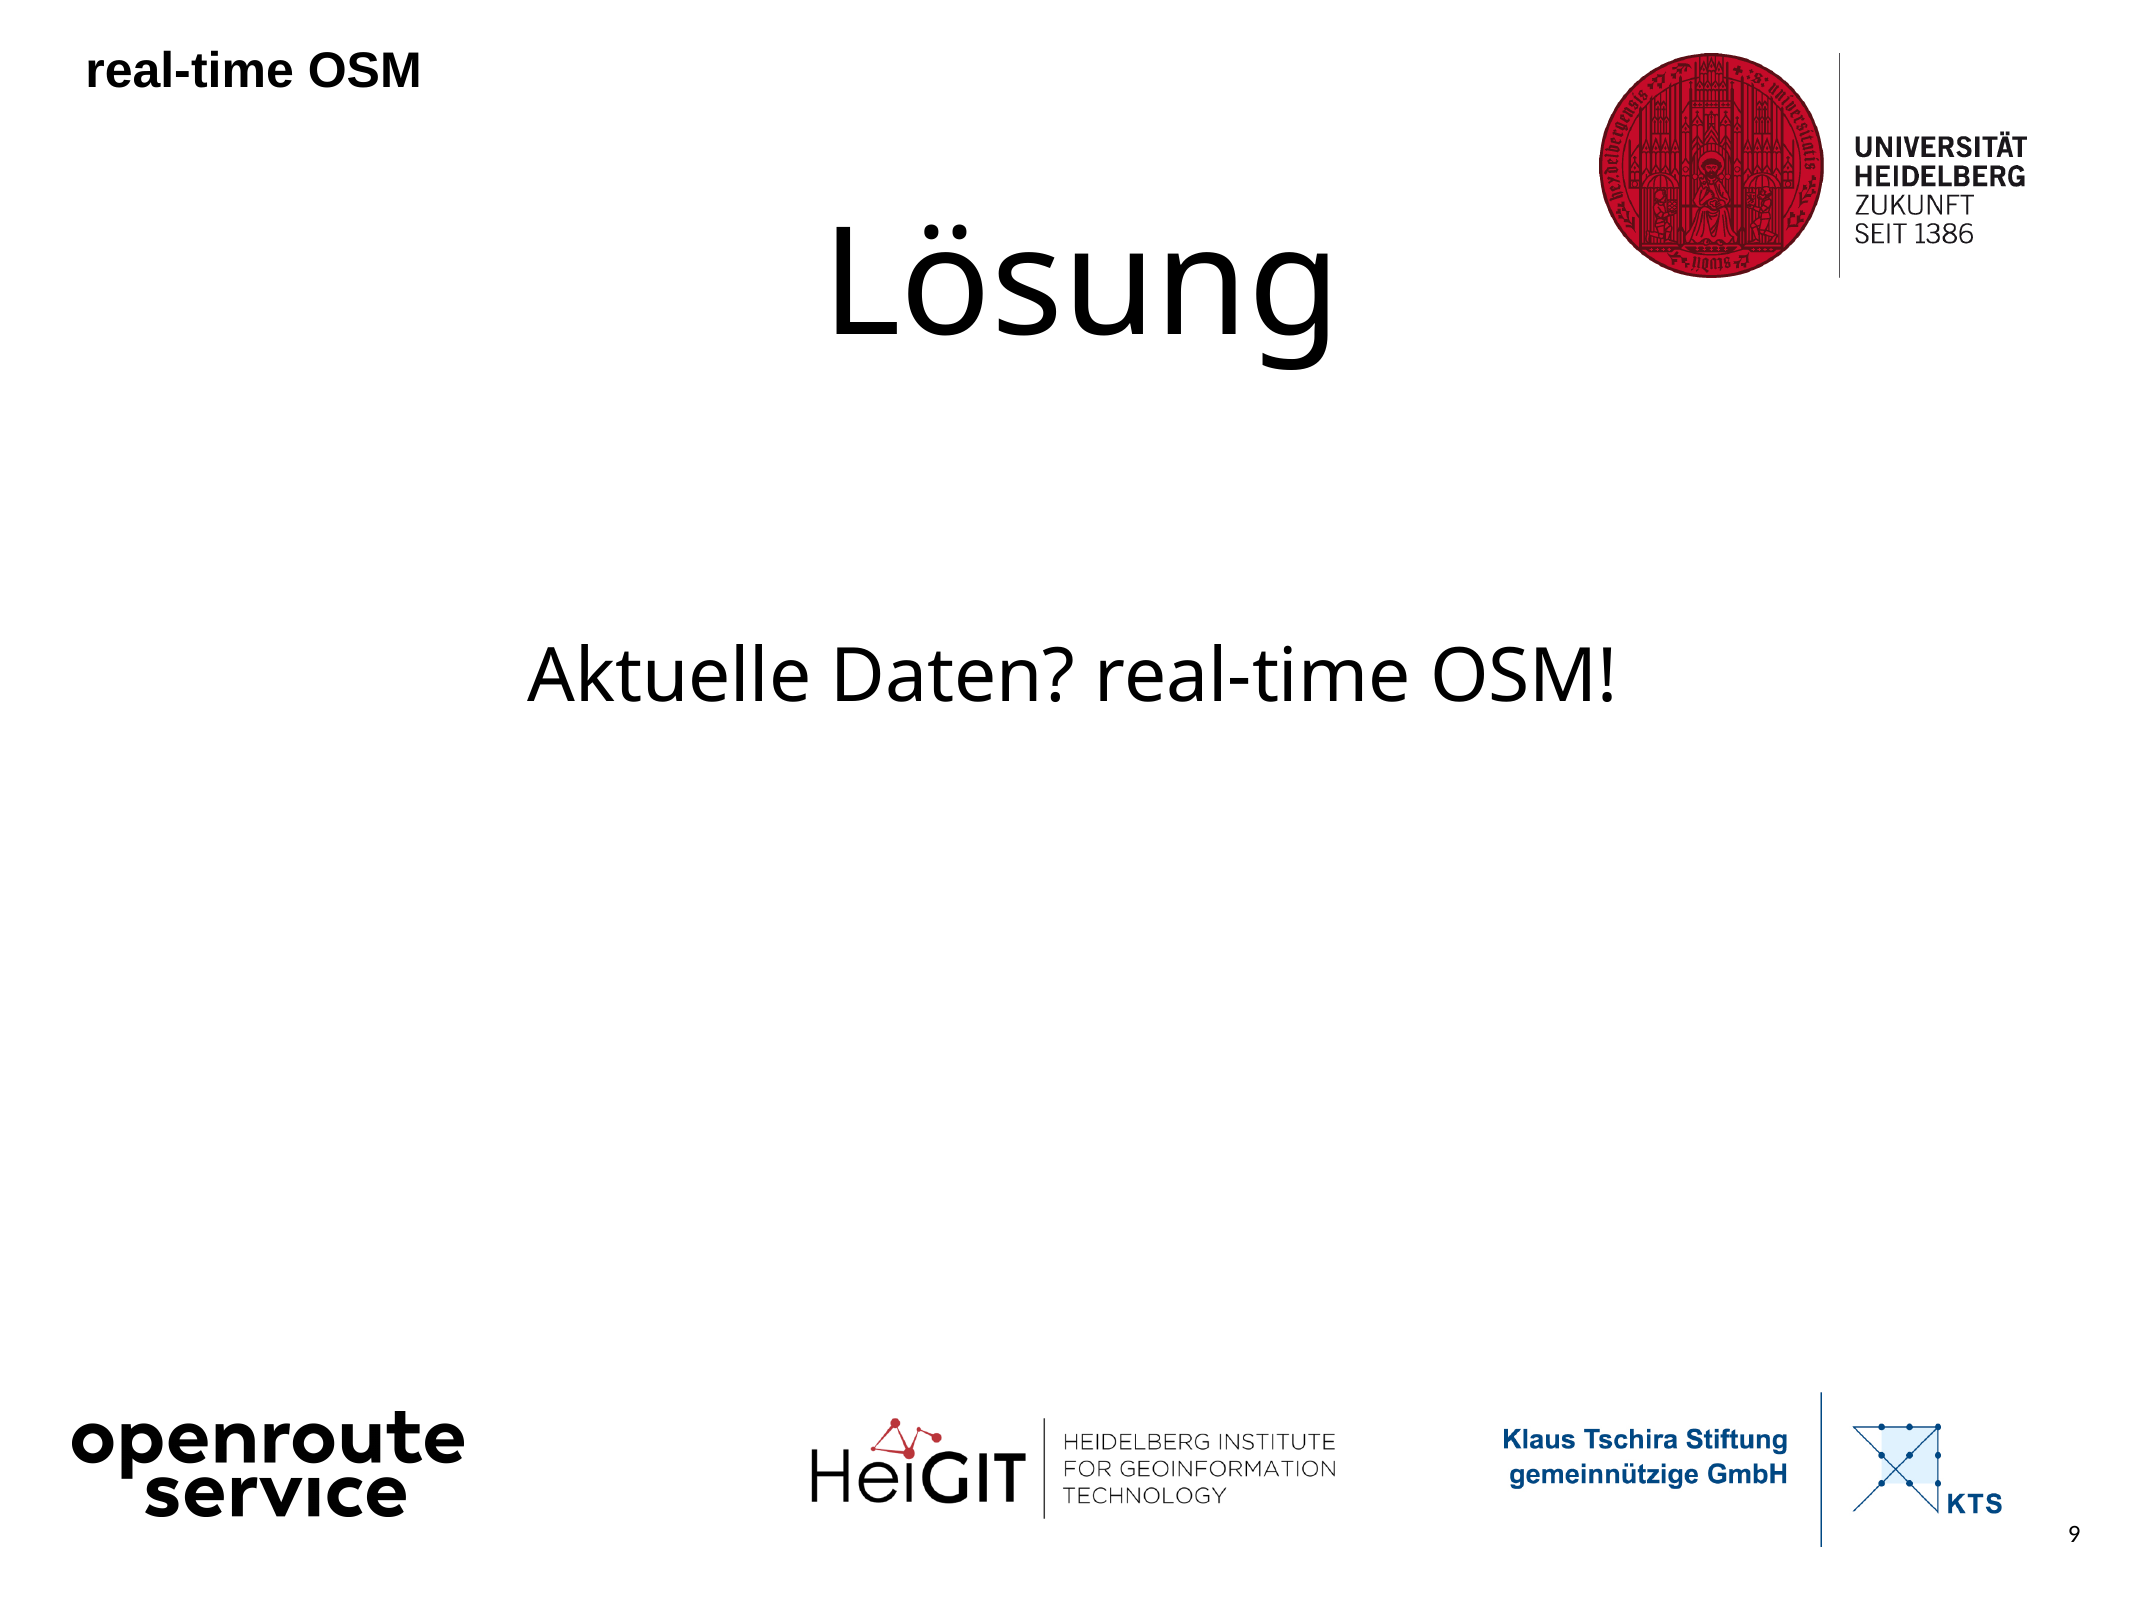

real-time OSM
Lösung
Aktuelle Daten? real-time OSM!
9